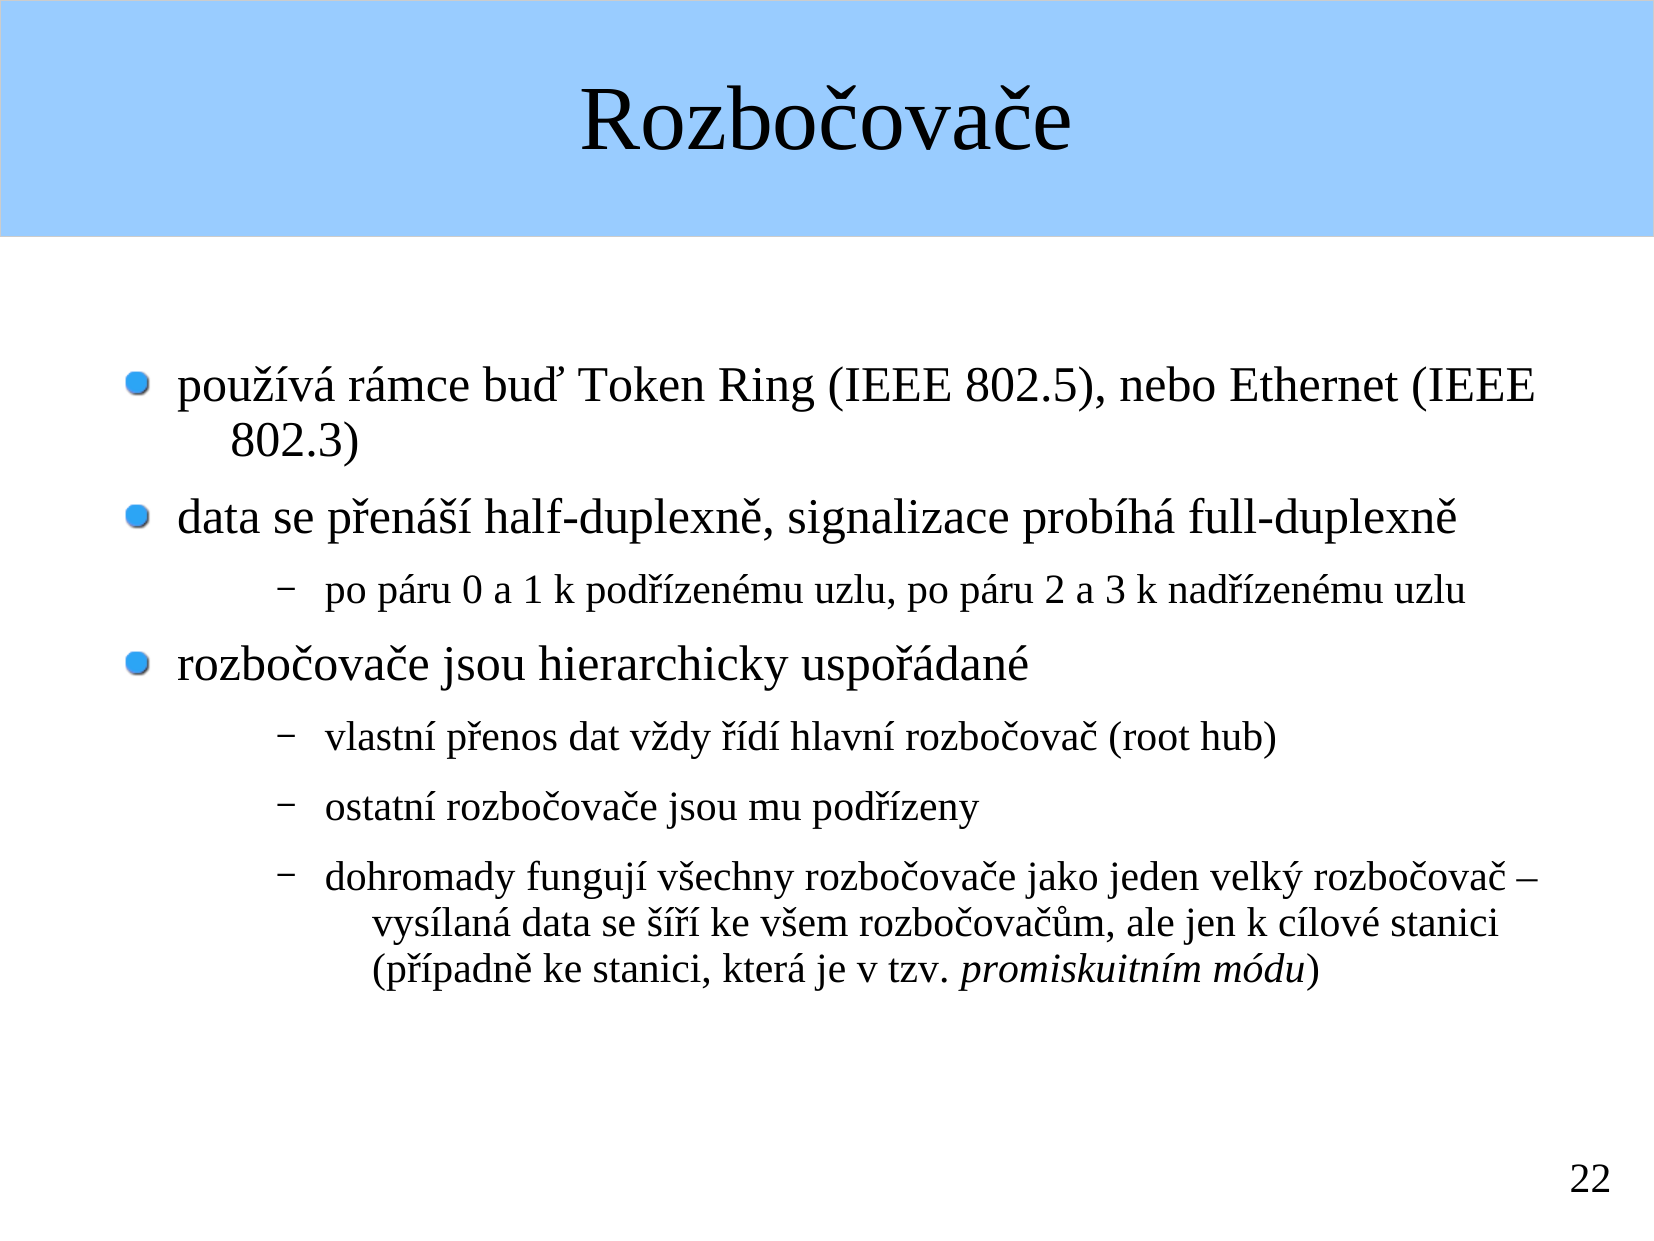

# Rozbočovače
používá rámce buď Token Ring (IEEE 802.5), nebo Ethernet (IEEE 802.3)
data se přenáší half-duplexně, signalizace probíhá full-duplexně
po páru 0 a 1 k podřízenému uzlu, po páru 2 a 3 k nadřízenému uzlu
rozbočovače jsou hierarchicky uspořádané
vlastní přenos dat vždy řídí hlavní rozbočovač (root hub)
ostatní rozbočovače jsou mu podřízeny
dohromady fungují všechny rozbočovače jako jeden velký rozbočovač – vysílaná data se šíří ke všem rozbočovačům, ale jen k cílové stanici (případně ke stanici, která je v tzv. promiskuitním módu)